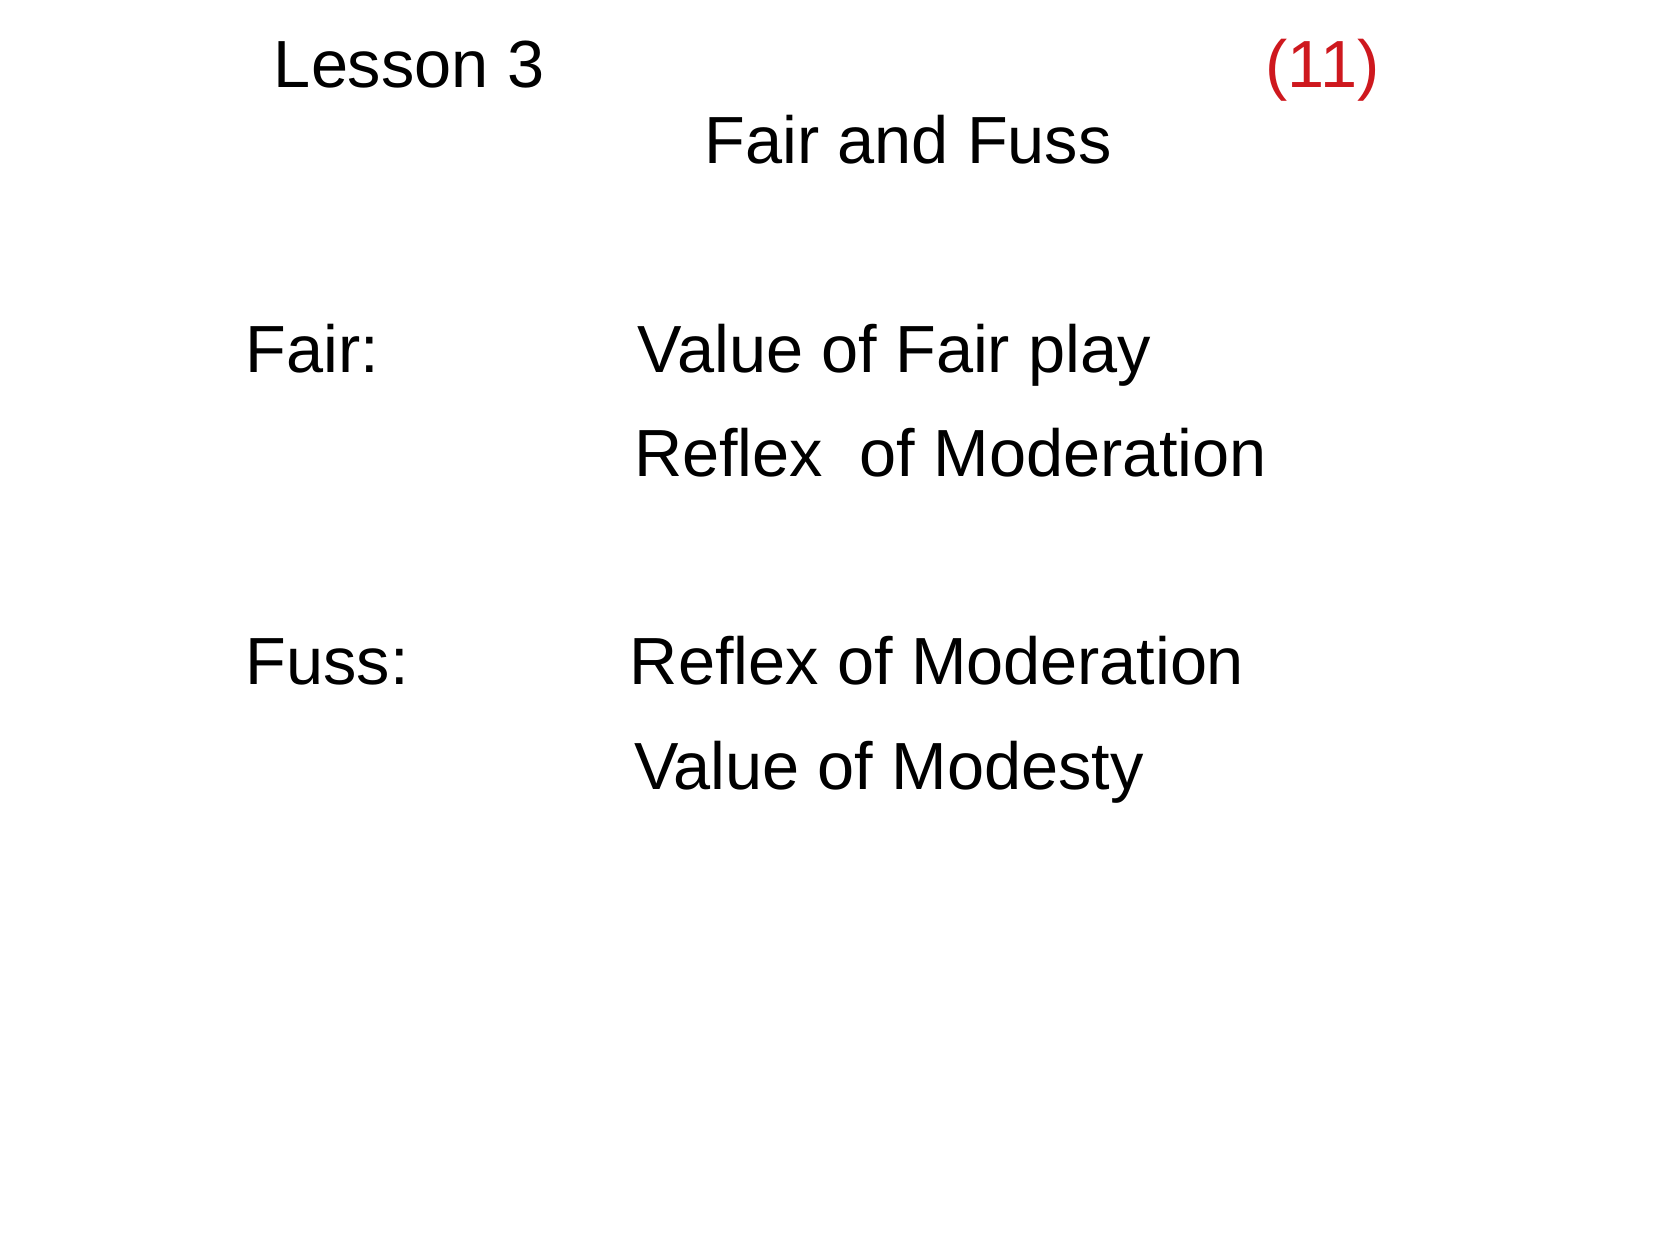

# Lesson 3 (11)
Fair and Fuss
Fair: Value of Fair play
 Reflex of Moderation
Fuss: Reflex of Moderation
 Value of Modesty